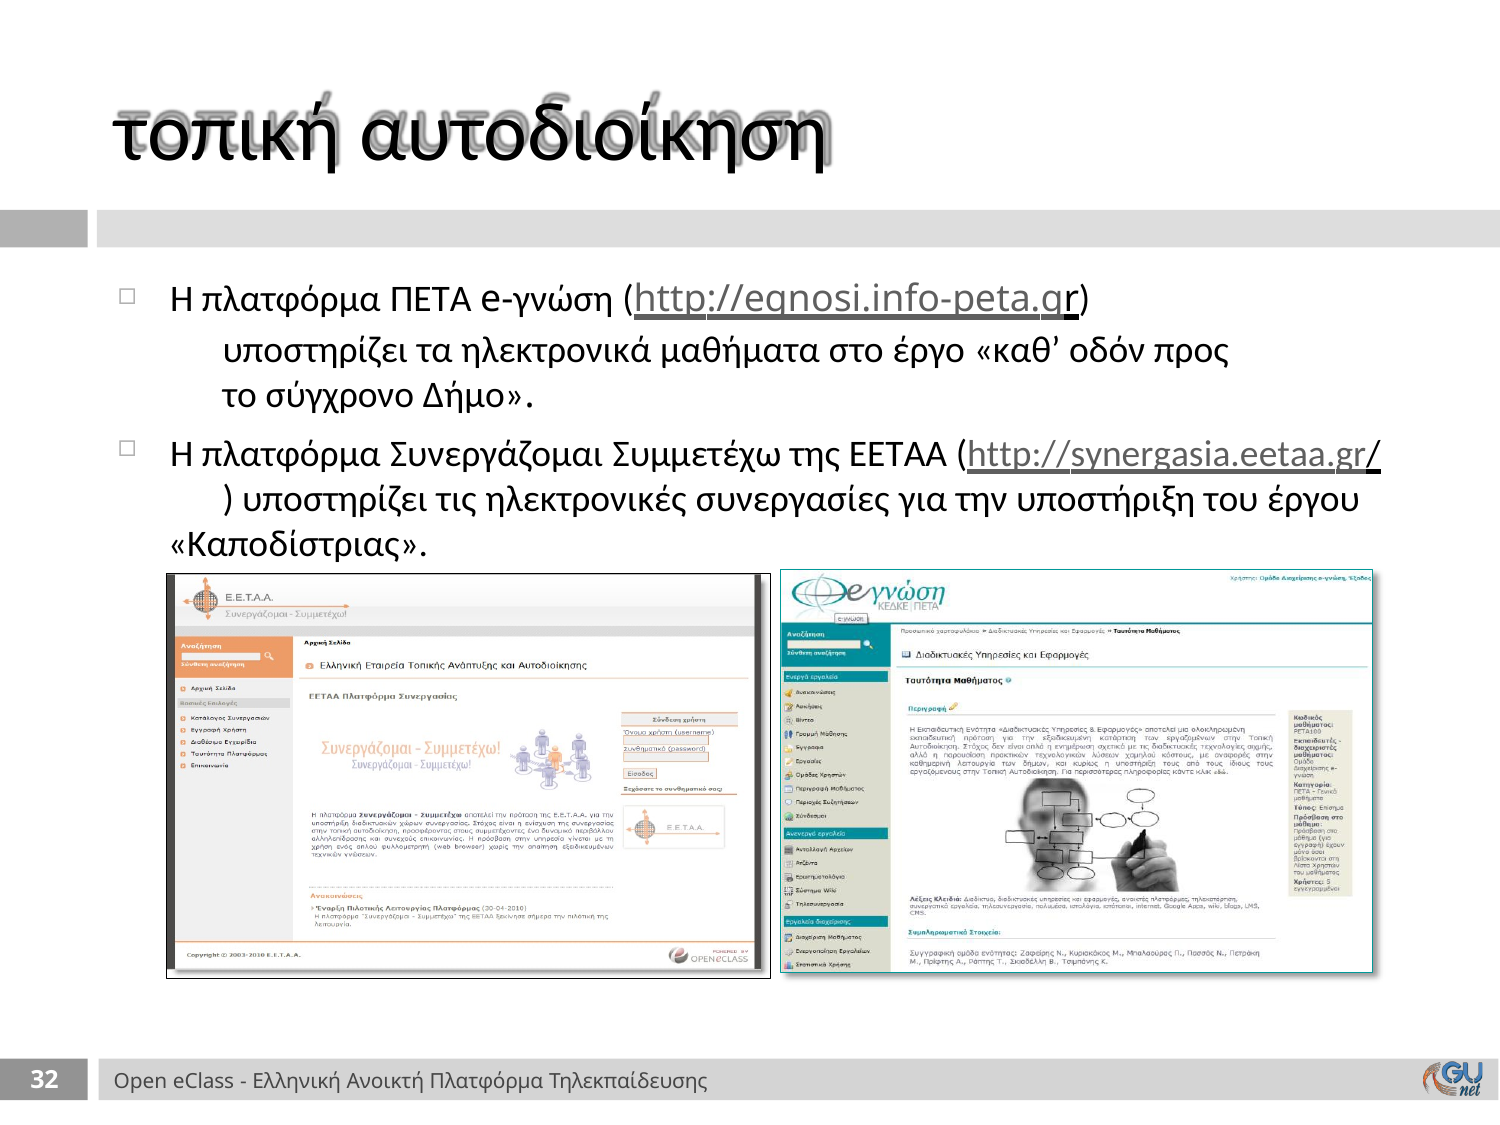

# τοπική αυτοδιοίκηση
Η πλατφόρμα ΠΕΤΑ e-γνώση (http://egnosi.info-peta.gr) υποστηρίζει τα ηλεκτρονικά μαθήματα στο έργο «καθ’ οδόν προς το σύγχρονο Δήμο».
Η πλατφόρμα Συνεργάζομαι Συμμετέχω της ΕΕΤΑΑ (http://synergasia.eetaa.gr/) υποστηρίζει τις ηλεκτρονικές συνεργασίες για την υποστήριξη του έργου
«Καποδίστριας».
32
Open eClass - Ελληνική Ανοικτή Πλατφόρμα Τηλεκπαίδευσης